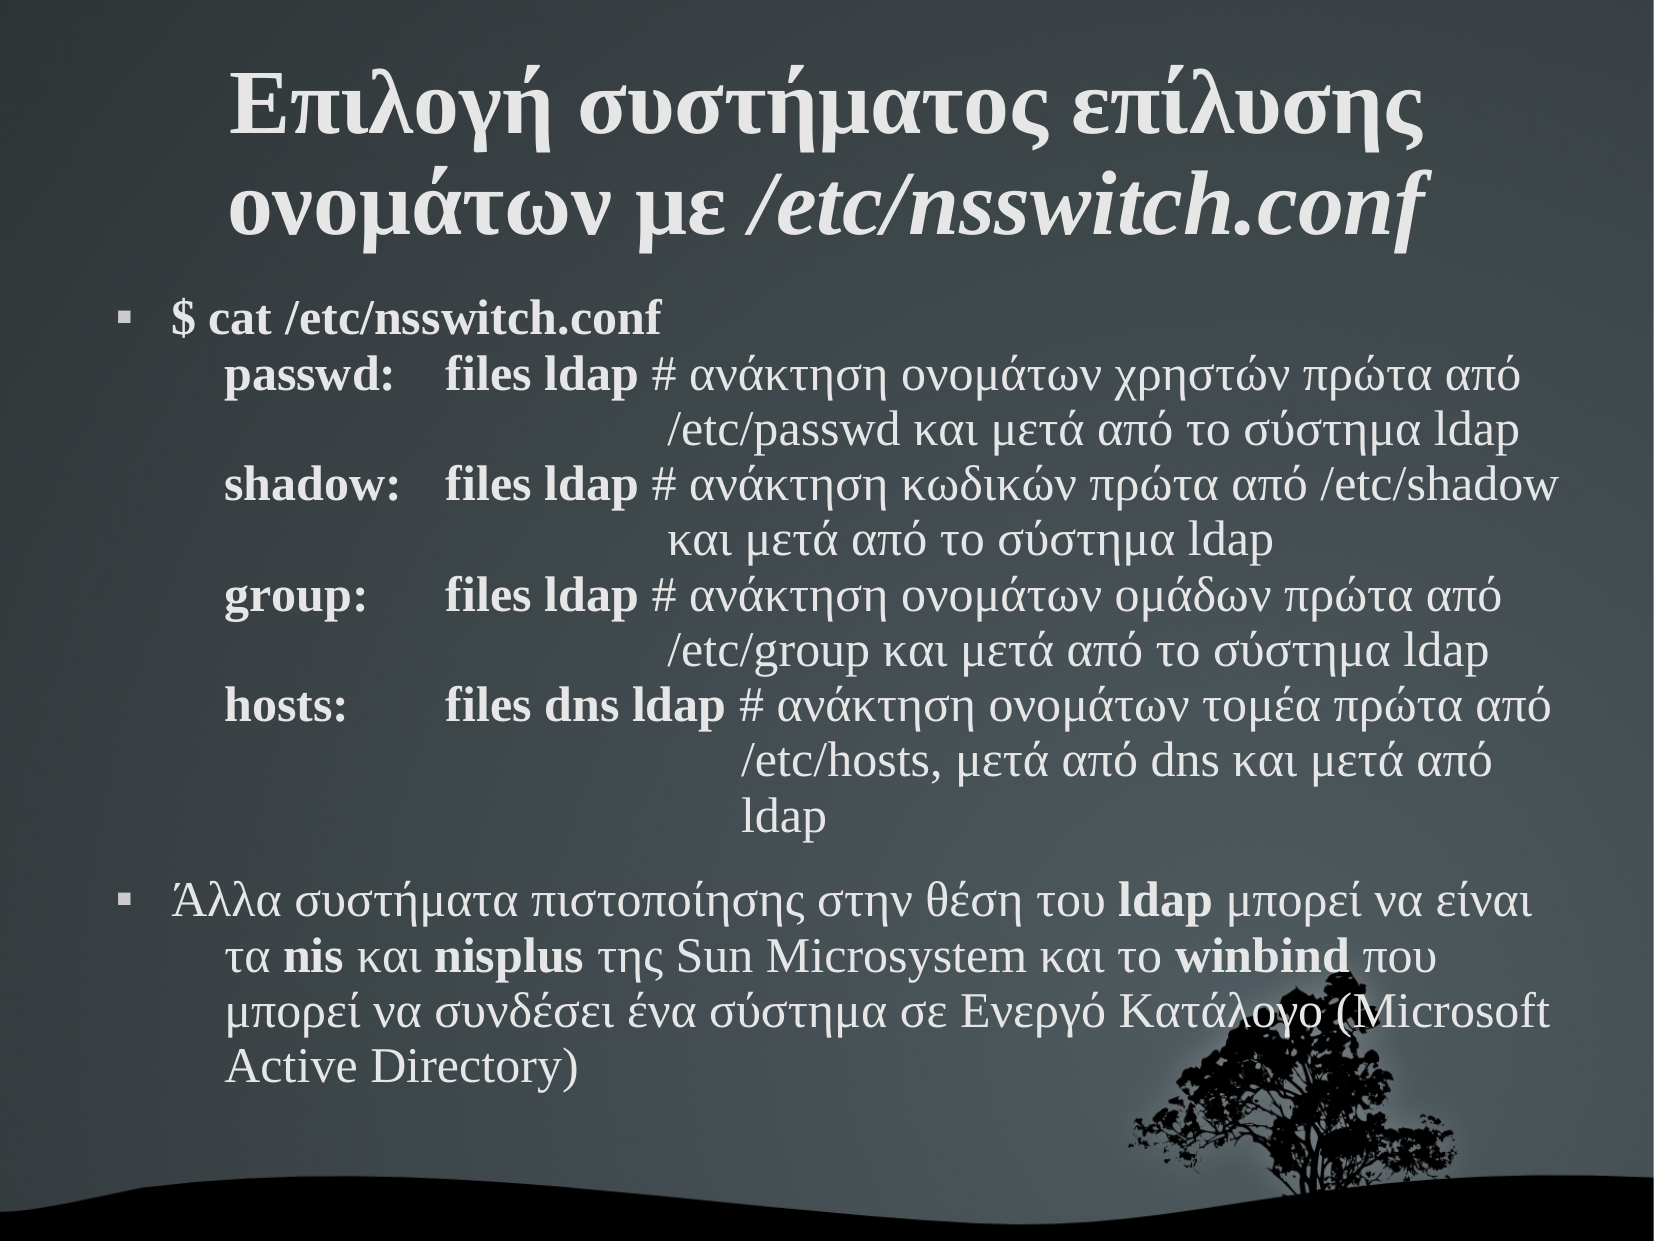

Επιλογή συστήματος επίλυσης ονομάτων με /etc/nsswitch.conf
# $ cat /etc/nsswitch.conf passwd: 	files ldap # ανάκτηση ονομάτων χρηστών πρώτα από 							/etc/passwd και μετά από το σύστημα ldap shadow: 	files ldap # ανάκτηση κωδικών πρώτα από /etc/shadow 						και μετά από το σύστημα ldap group: 	files ldap # ανάκτηση ονομάτων ομάδων πρώτα από 							/etc/group και μετά από το σύστημα ldap hosts:		files dns ldap # ανάκτηση ονομάτων τομέα πρώτα από 							/etc/hosts, μετά από dns και μετά από 								ldap
Άλλα συστήματα πιστοποίησης στην θέση του ldap μπορεί να είναι τα nis και nisplus της Sun Microsystem και το winbind που μπορεί να συνδέσει ένα σύστημα σε Ενεργό Κατάλογο (Microsoft Active Directory)